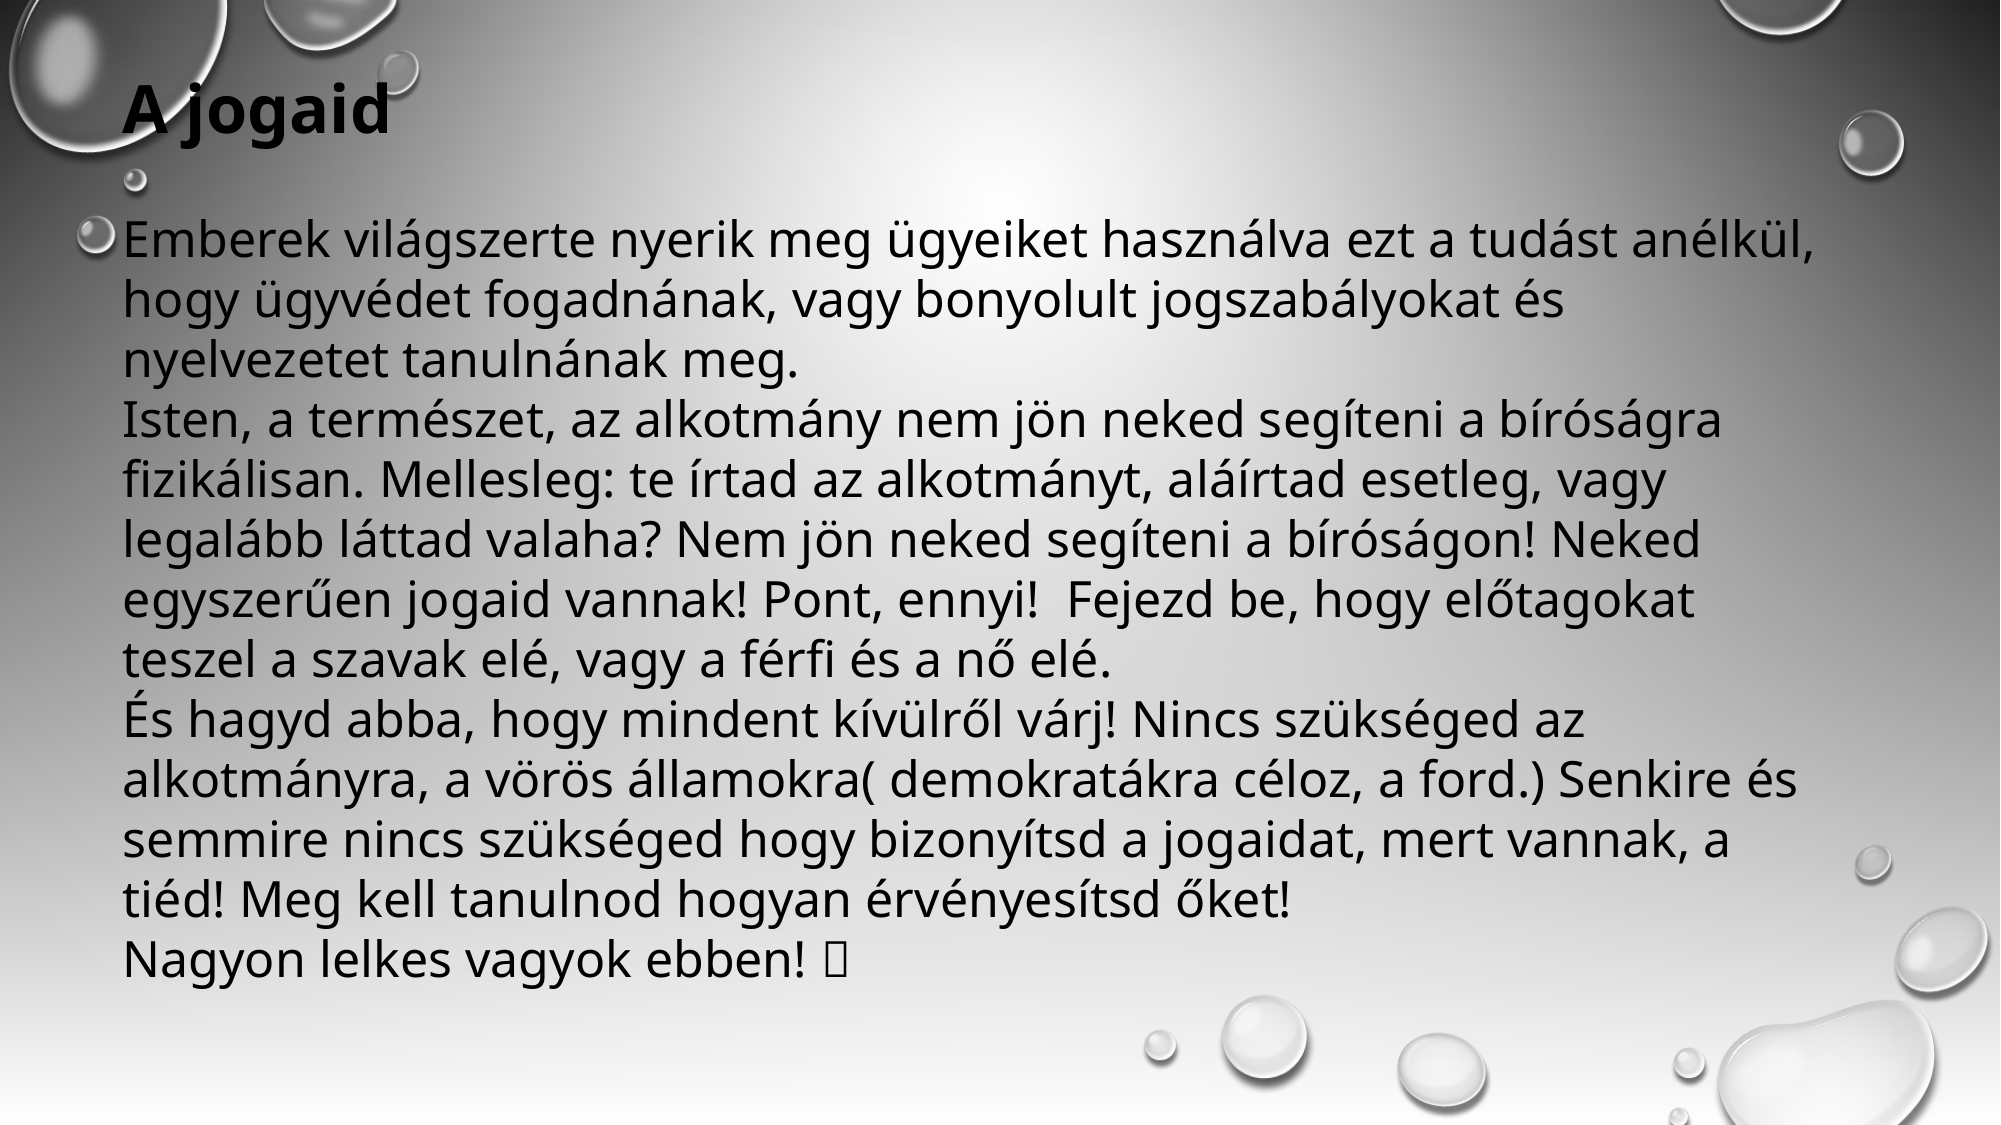

A jogaid
Emberek világszerte nyerik meg ügyeiket használva ezt a tudást anélkül, hogy ügyvédet fogadnának, vagy bonyolult jogszabályokat és nyelvezetet tanulnának meg.
Isten, a természet, az alkotmány nem jön neked segíteni a bíróságra fizikálisan. Mellesleg: te írtad az alkotmányt, aláírtad esetleg, vagy legalább láttad valaha? Nem jön neked segíteni a bíróságon! Neked egyszerűen jogaid vannak! Pont, ennyi! Fejezd be, hogy előtagokat teszel a szavak elé, vagy a férfi és a nő elé.
És hagyd abba, hogy mindent kívülről várj! Nincs szükséged az alkotmányra, a vörös államokra( demokratákra céloz, a ford.) Senkire és semmire nincs szükséged hogy bizonyítsd a jogaidat, mert vannak, a tiéd! Meg kell tanulnod hogyan érvényesítsd őket!
Nagyon lelkes vagyok ebben! 